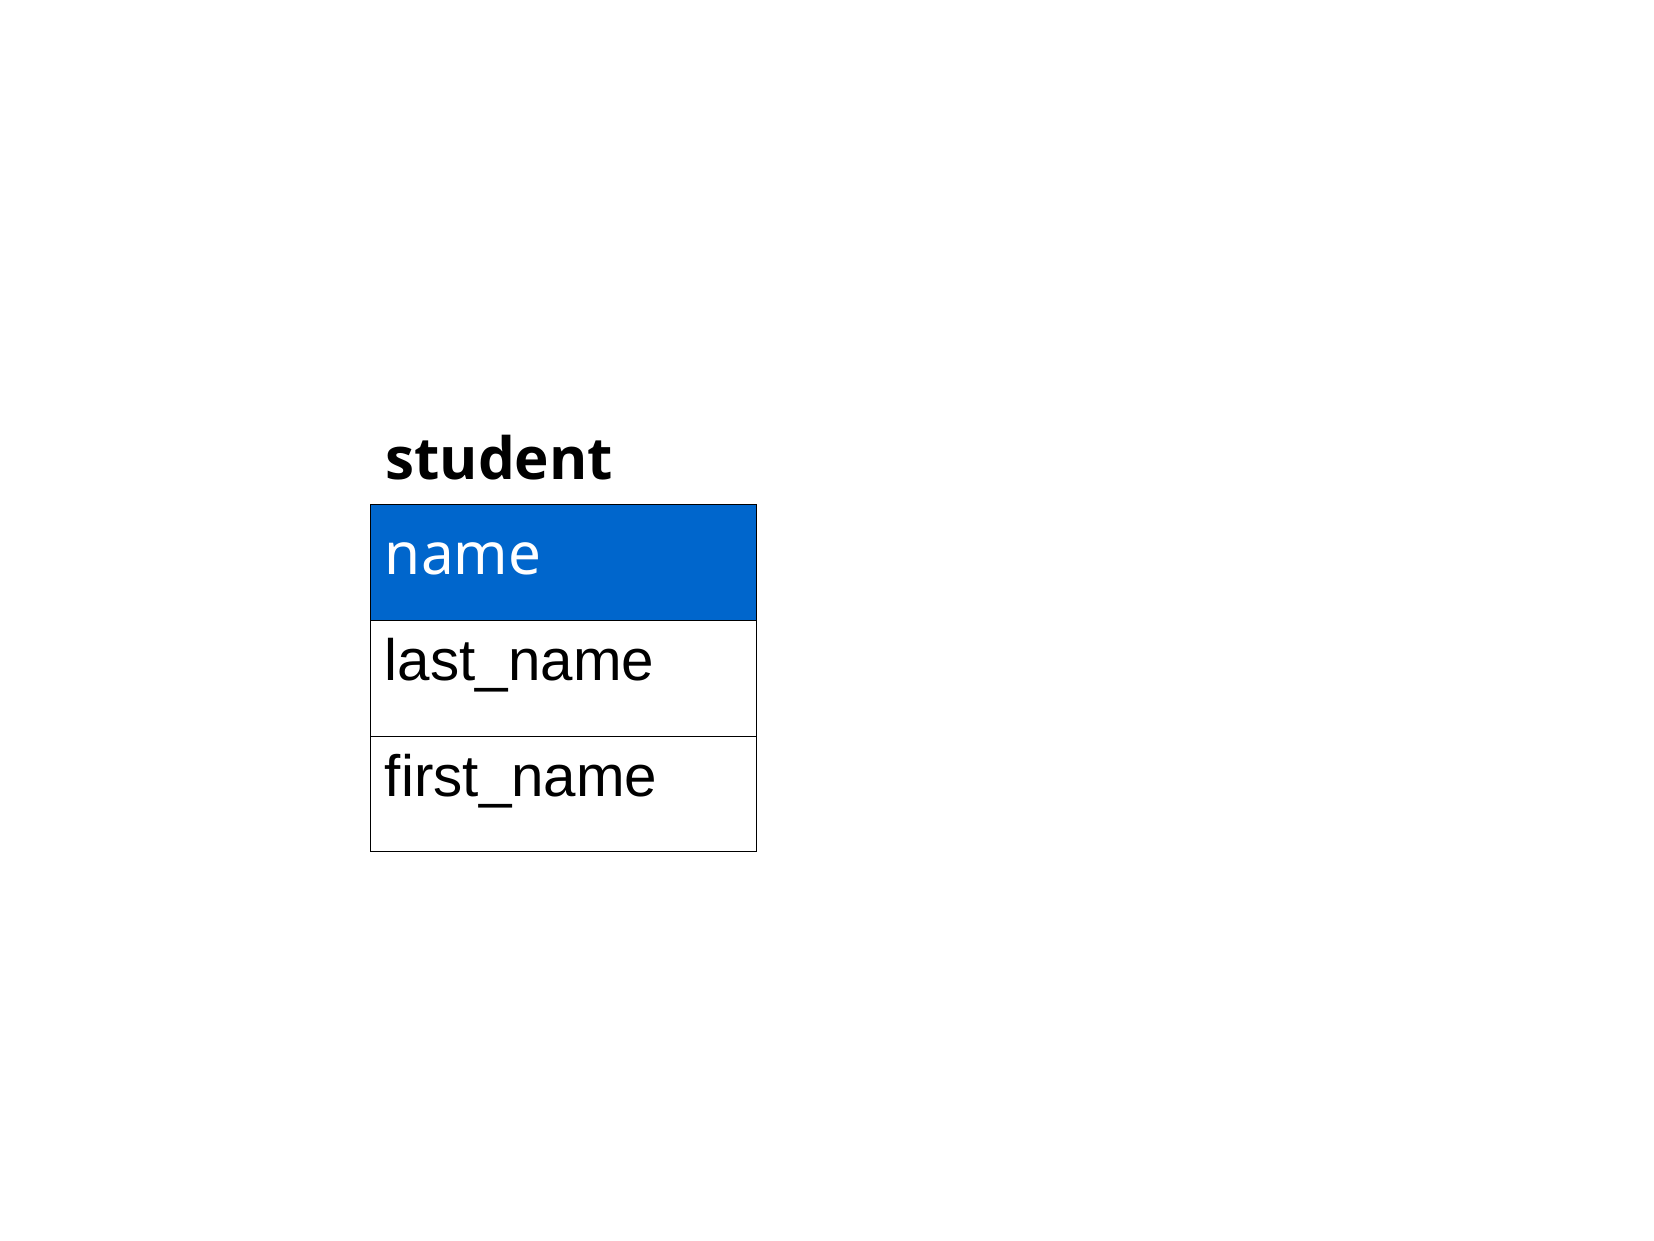

#
student
| name |
| --- |
| last\_name |
| first\_name |